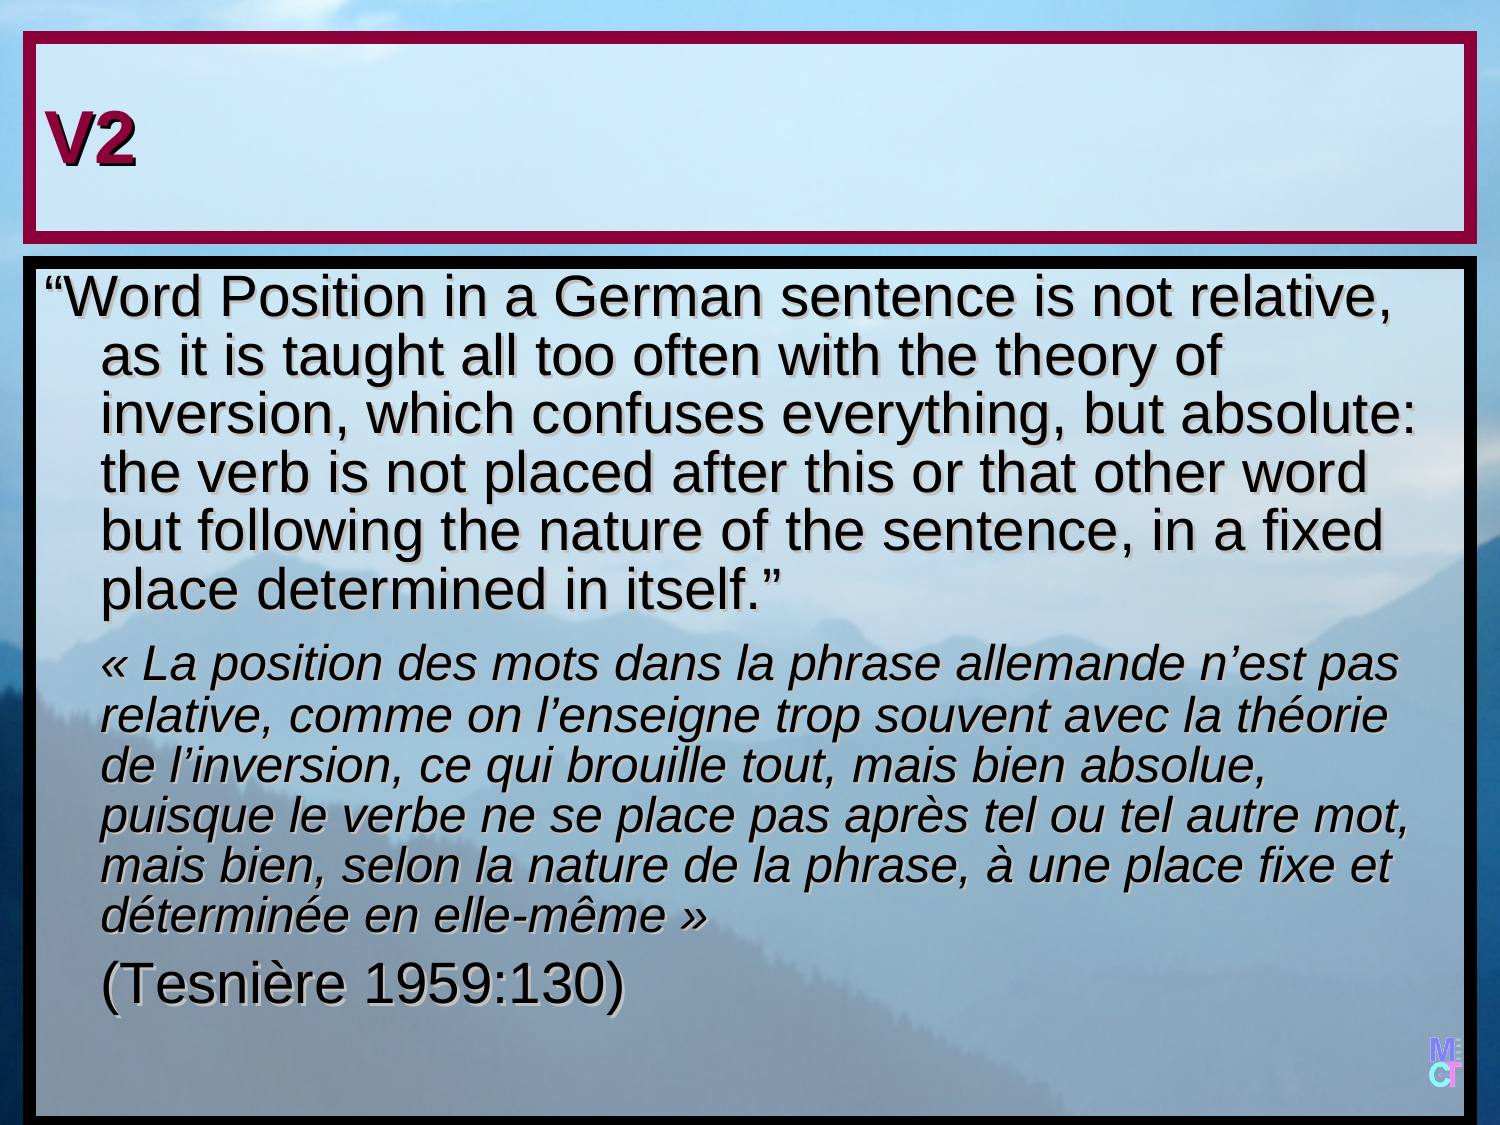

# V2
“Word Position in a German sentence is not relative, as it is taught all too often with the theory of inversion, which confuses everything, but absolute: the verb is not placed after this or that other word but following the nature of the sentence, in a fixed place determined in itself.”
	« La position des mots dans la phrase allemande n’est pas relative, comme on l’enseigne trop souvent avec la théorie de l’inversion, ce qui brouille tout, mais bien absolue, puisque le verbe ne se place pas après tel ou tel autre mot, mais bien, selon la nature de la phrase, à une place fixe et déterminée en elle-même »
	(Tesnière 1959:130)